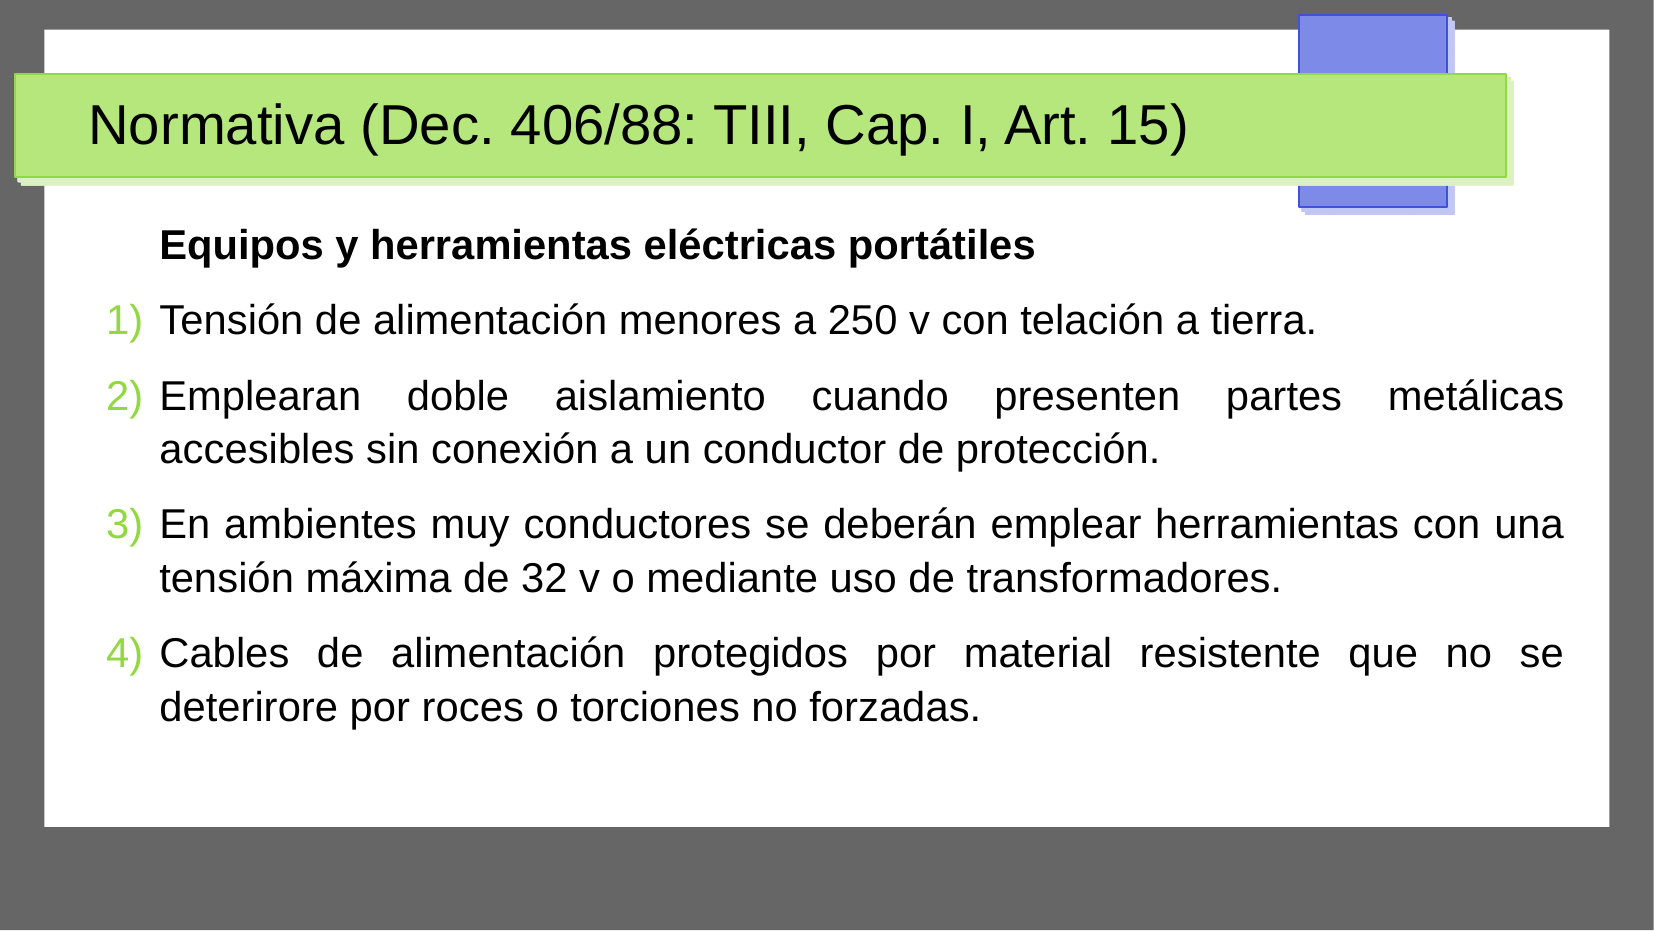

# Normativa (Dec. 406/88: TIII, Cap. I, Art. 15)
Equipos y herramientas eléctricas portátiles
Tensión de alimentación menores a 250 v con telación a tierra.
Emplearan doble aislamiento cuando presenten partes metálicas accesibles sin conexión a un conductor de protección.
En ambientes muy conductores se deberán emplear herramientas con una tensión máxima de 32 v o mediante uso de transformadores.
Cables de alimentación protegidos por material resistente que no se deterirore por roces o torciones no forzadas.